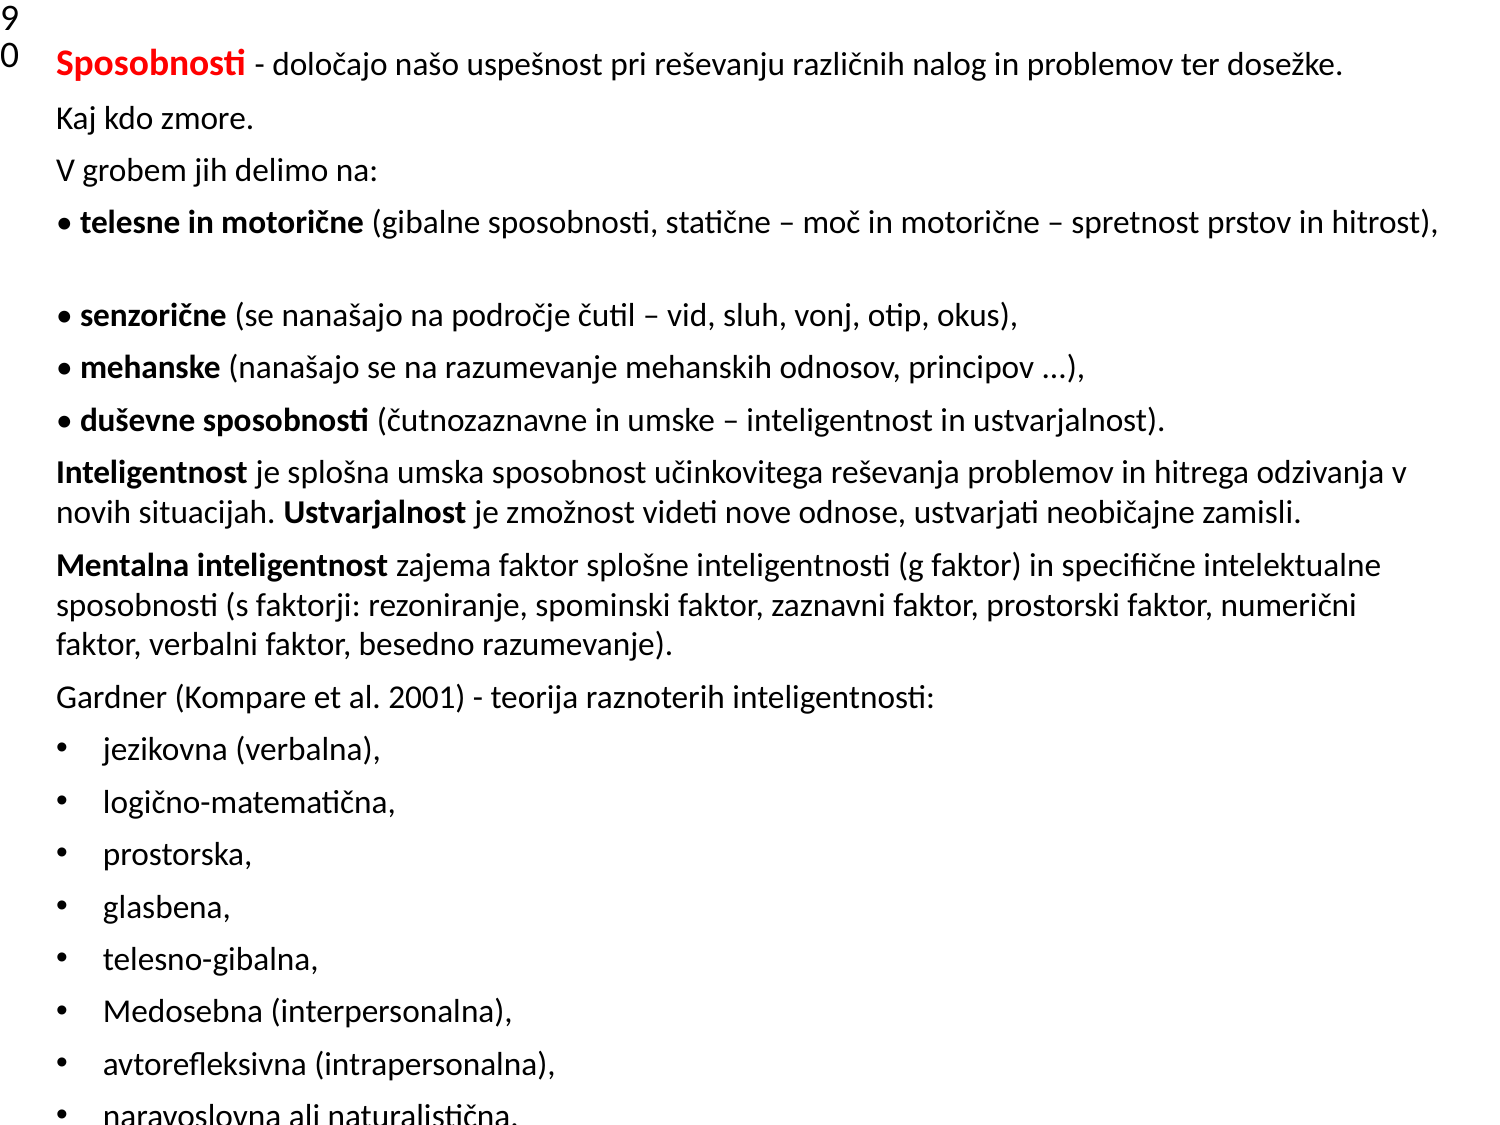

Sposobnosti - določajo našo uspešnost pri reševanju različnih nalog in problemov ter dosežke.
Kaj kdo zmore.
V grobem jih delimo na:
• telesne in motorične (gibalne sposobnosti, statične – moč in motorične – spretnost prstov in hitrost),
• senzorične (se nanašajo na področje čutil – vid, sluh, vonj, otip, okus),
• mehanske (nanašajo se na razumevanje mehanskih odnosov, principov ...),
• duševne sposobnosti (čutnozaznavne in umske – inteligentnost in ustvarjalnost).
Inteligentnost je splošna umska sposobnost učinkovitega reševanja problemov in hitrega odzivanja v novih situacijah. Ustvarjalnost je zmožnost videti nove odnose, ustvarjati neobičajne zamisli.
Mentalna inteligentnost zajema faktor splošne inteligentnosti (g faktor) in specifične intelektualne sposobnosti (s faktorji: rezoniranje, spominski faktor, zaznavni faktor, prostorski faktor, numerični faktor, verbalni faktor, besedno razumevanje).
Gardner (Kompare et al. 2001) - teorija raznoterih inteligentnosti:
jezikovna (verbalna),
logično-matematična,
prostorska,
glasbena,
telesno-gibalna,
Medosebna (interpersonalna),
avtorefleksivna (intrapersonalna),
naravoslovna ali naturalistična.